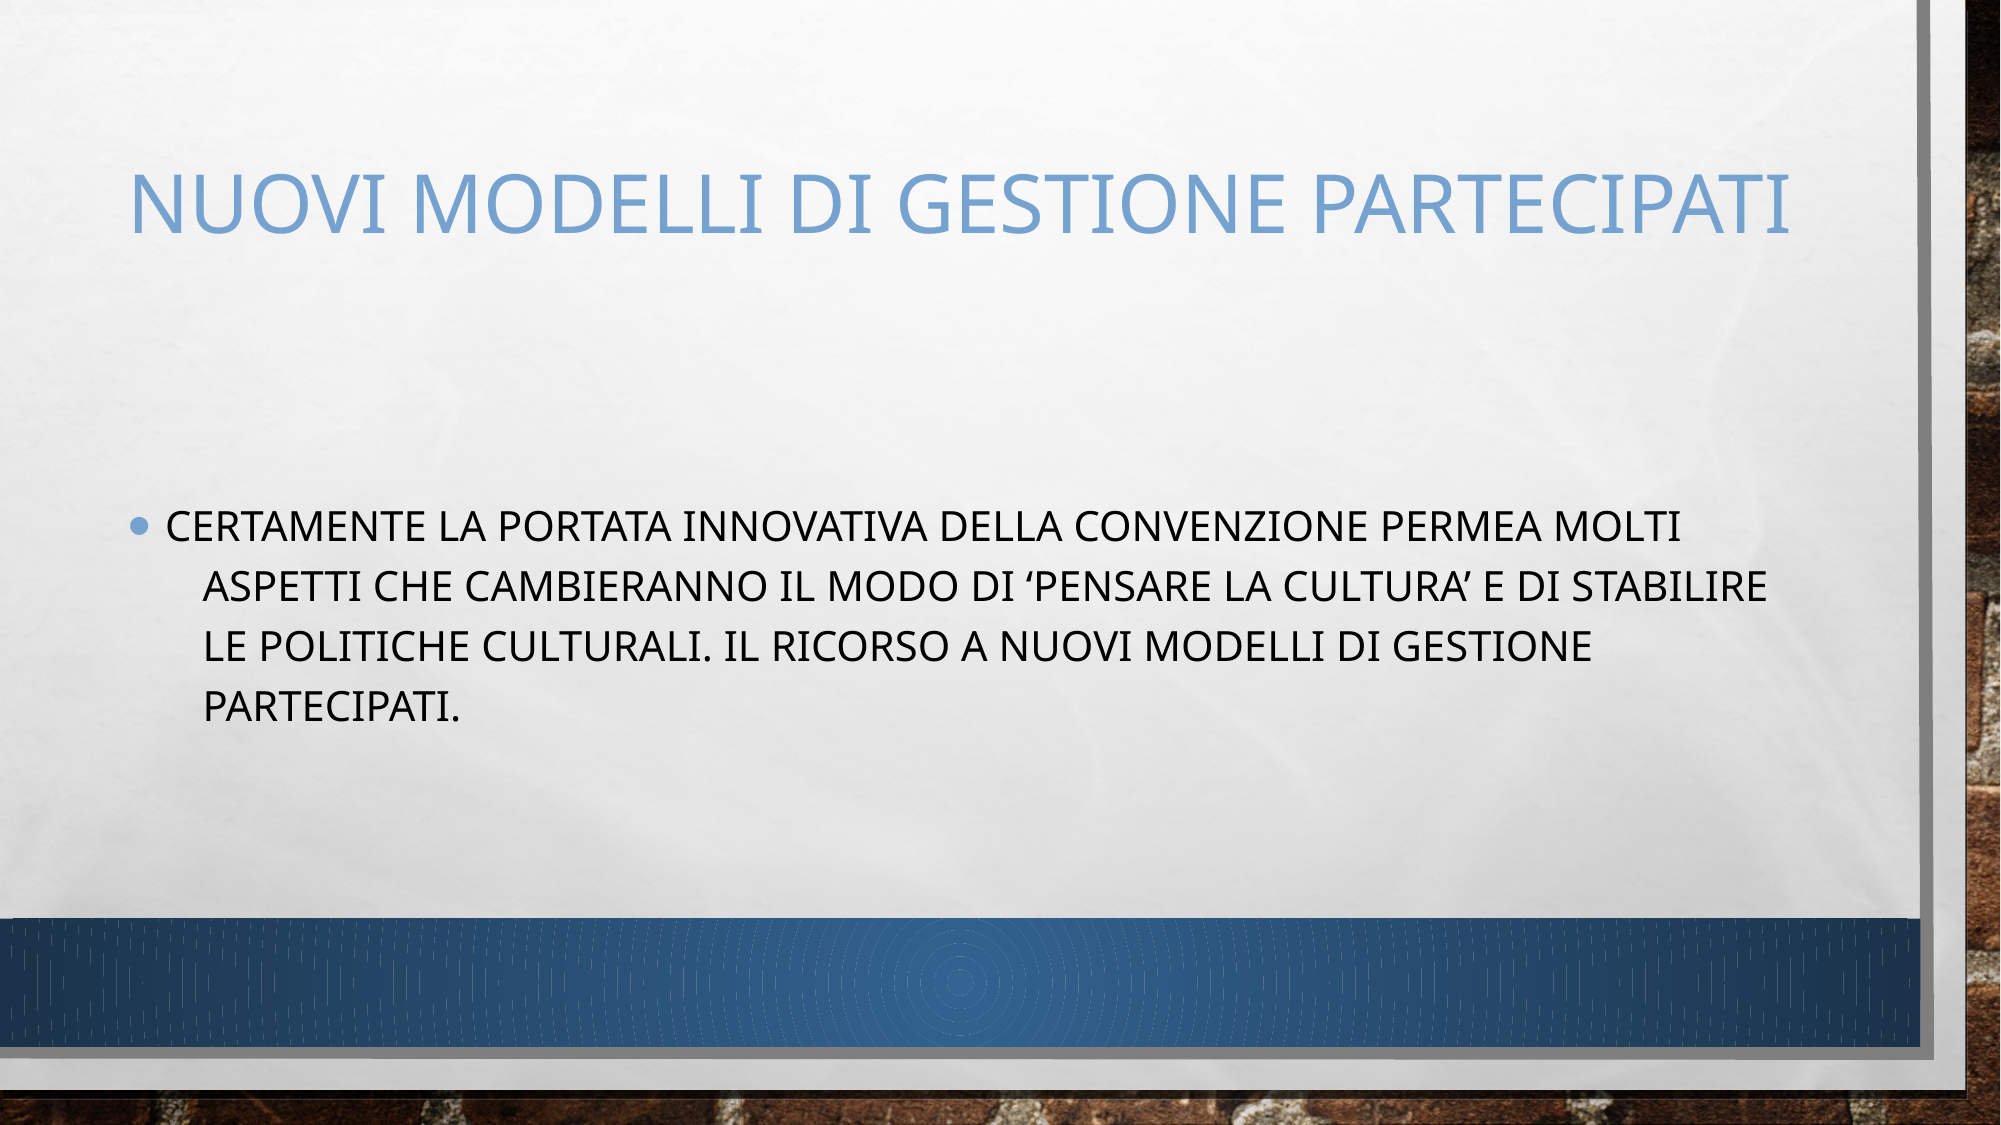

# Nuovi modelli di gestione partecipati
Certamente la portata innovativa della Convenzione permea molti aspetti che cambieranno il modo di ‘pensare la cultura’ e di stabilire le politiche culturali. Il ricorso a nuovi modelli di gestione partecipati.